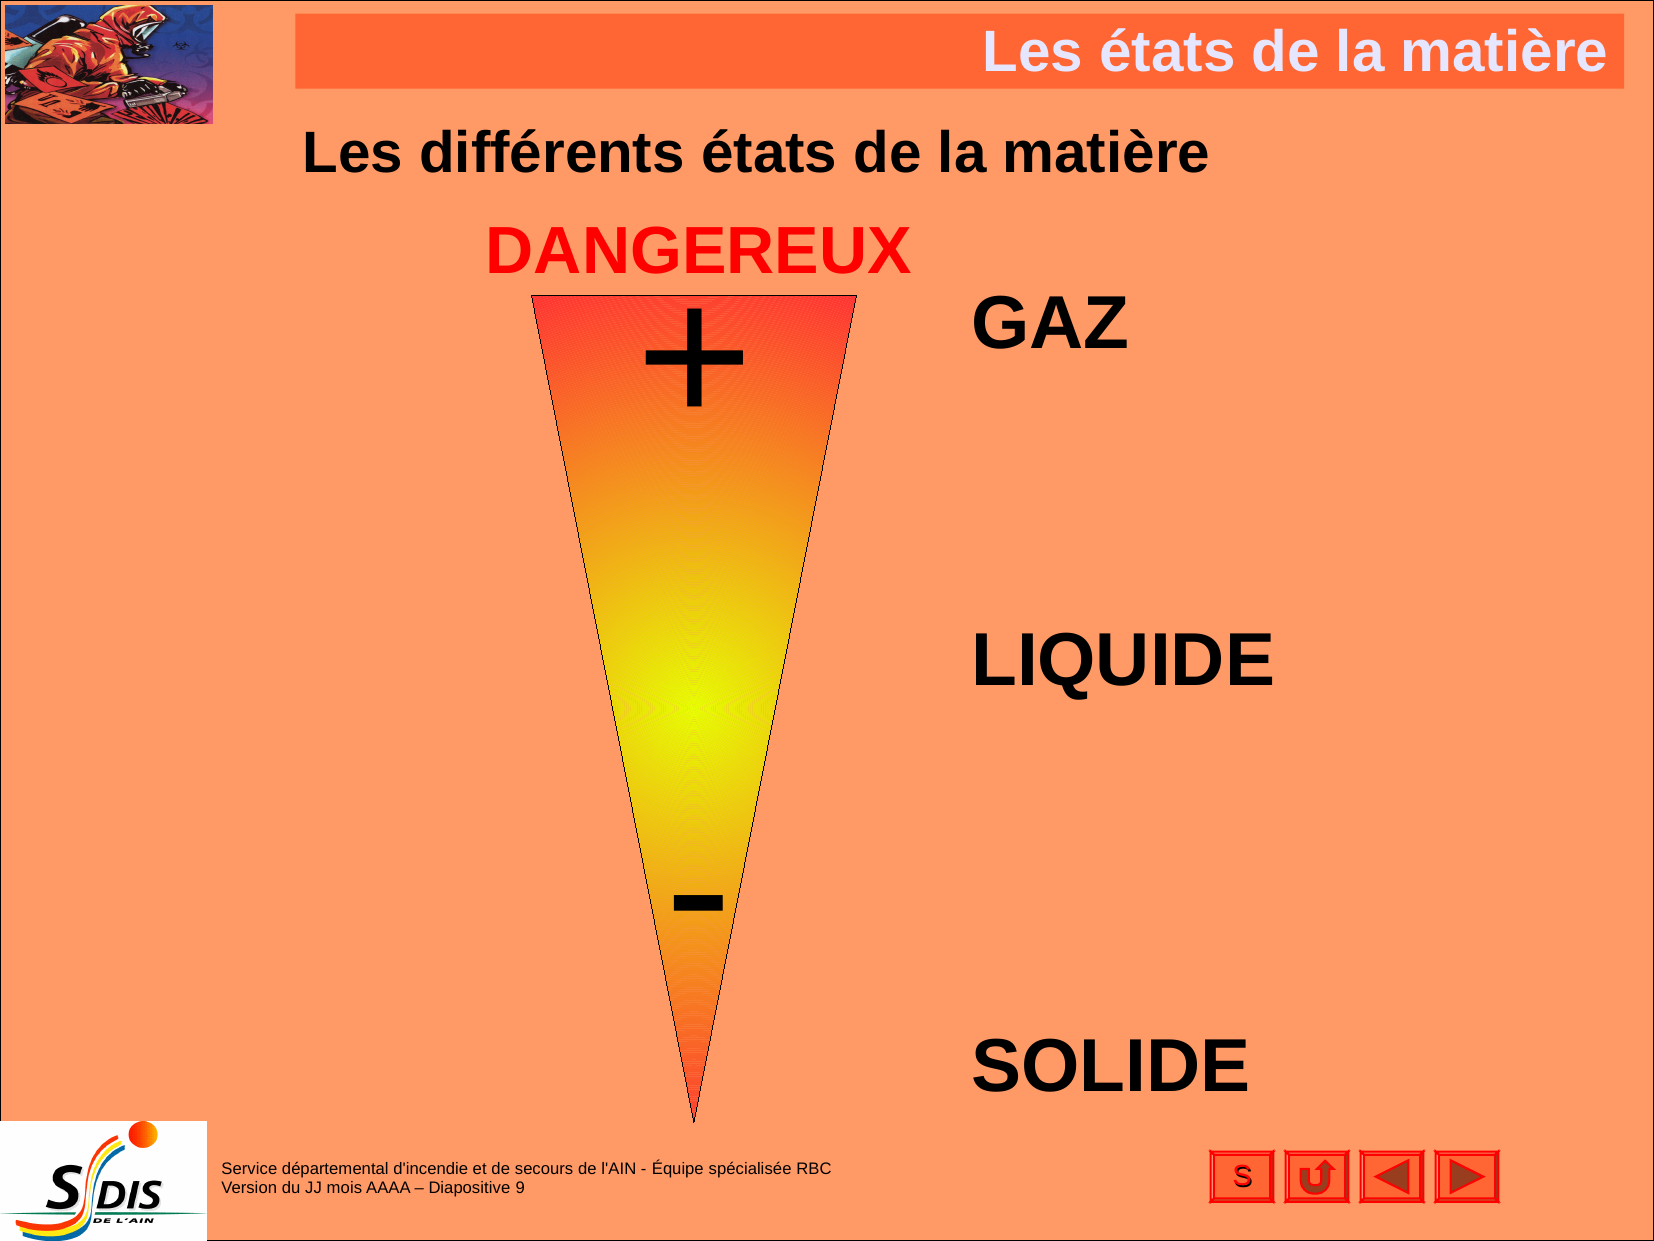

Les états de la matière
Les différents états de la matière
DANGEREUX
+
GAZ
LIQUIDE
-
SOLIDE